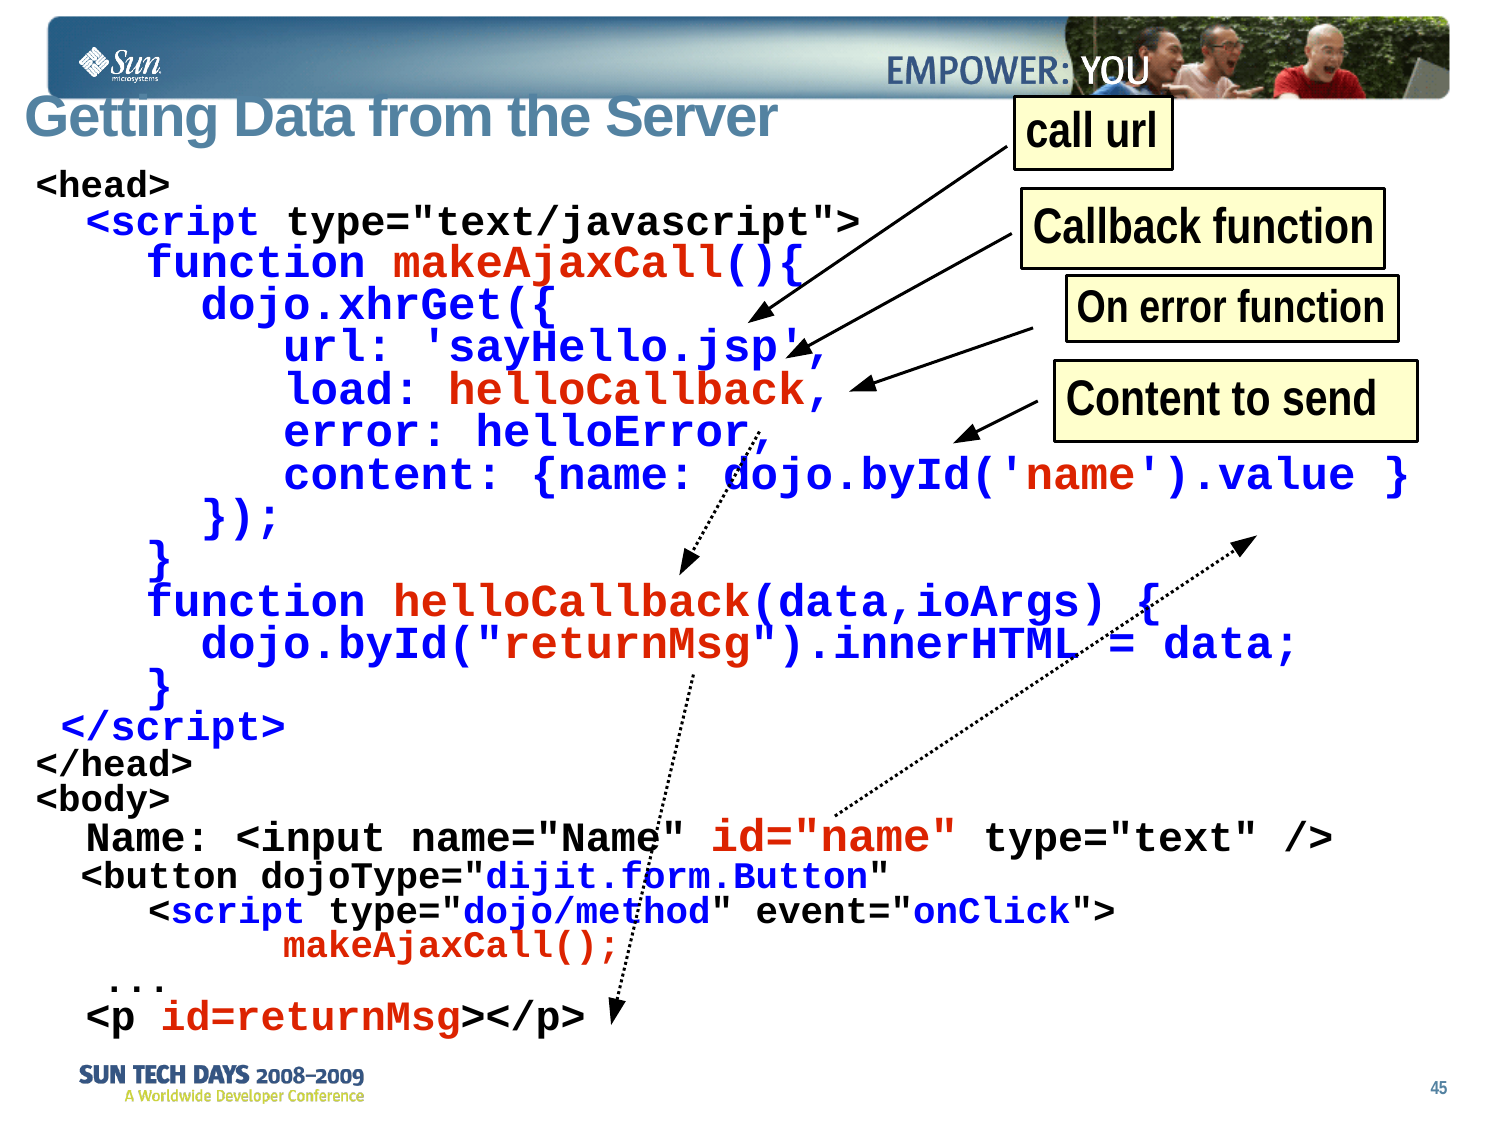

# Getting Data from the Server
 call url
<head>
 <script type="text/javascript">
 function makeAjaxCall(){
 dojo.xhrGet({
 url: 'sayHello.jsp',
 load: helloCallback,
 error: helloError,
 content: {name: dojo.byId('name').value }
 });
 }
 function helloCallback(data,ioArgs) {
 dojo.byId("returnMsg").innerHTML = data;
 }
 </script>
</head>
<body>
 Name: <input name="Name" id="name" type="text" />
 <button dojoType="dijit.form.Button"
 <script type="dojo/method" event="onClick">
 makeAjaxCall();
 ...
 <p id=returnMsg></p>
 Callback function
 On error function
 Content to send